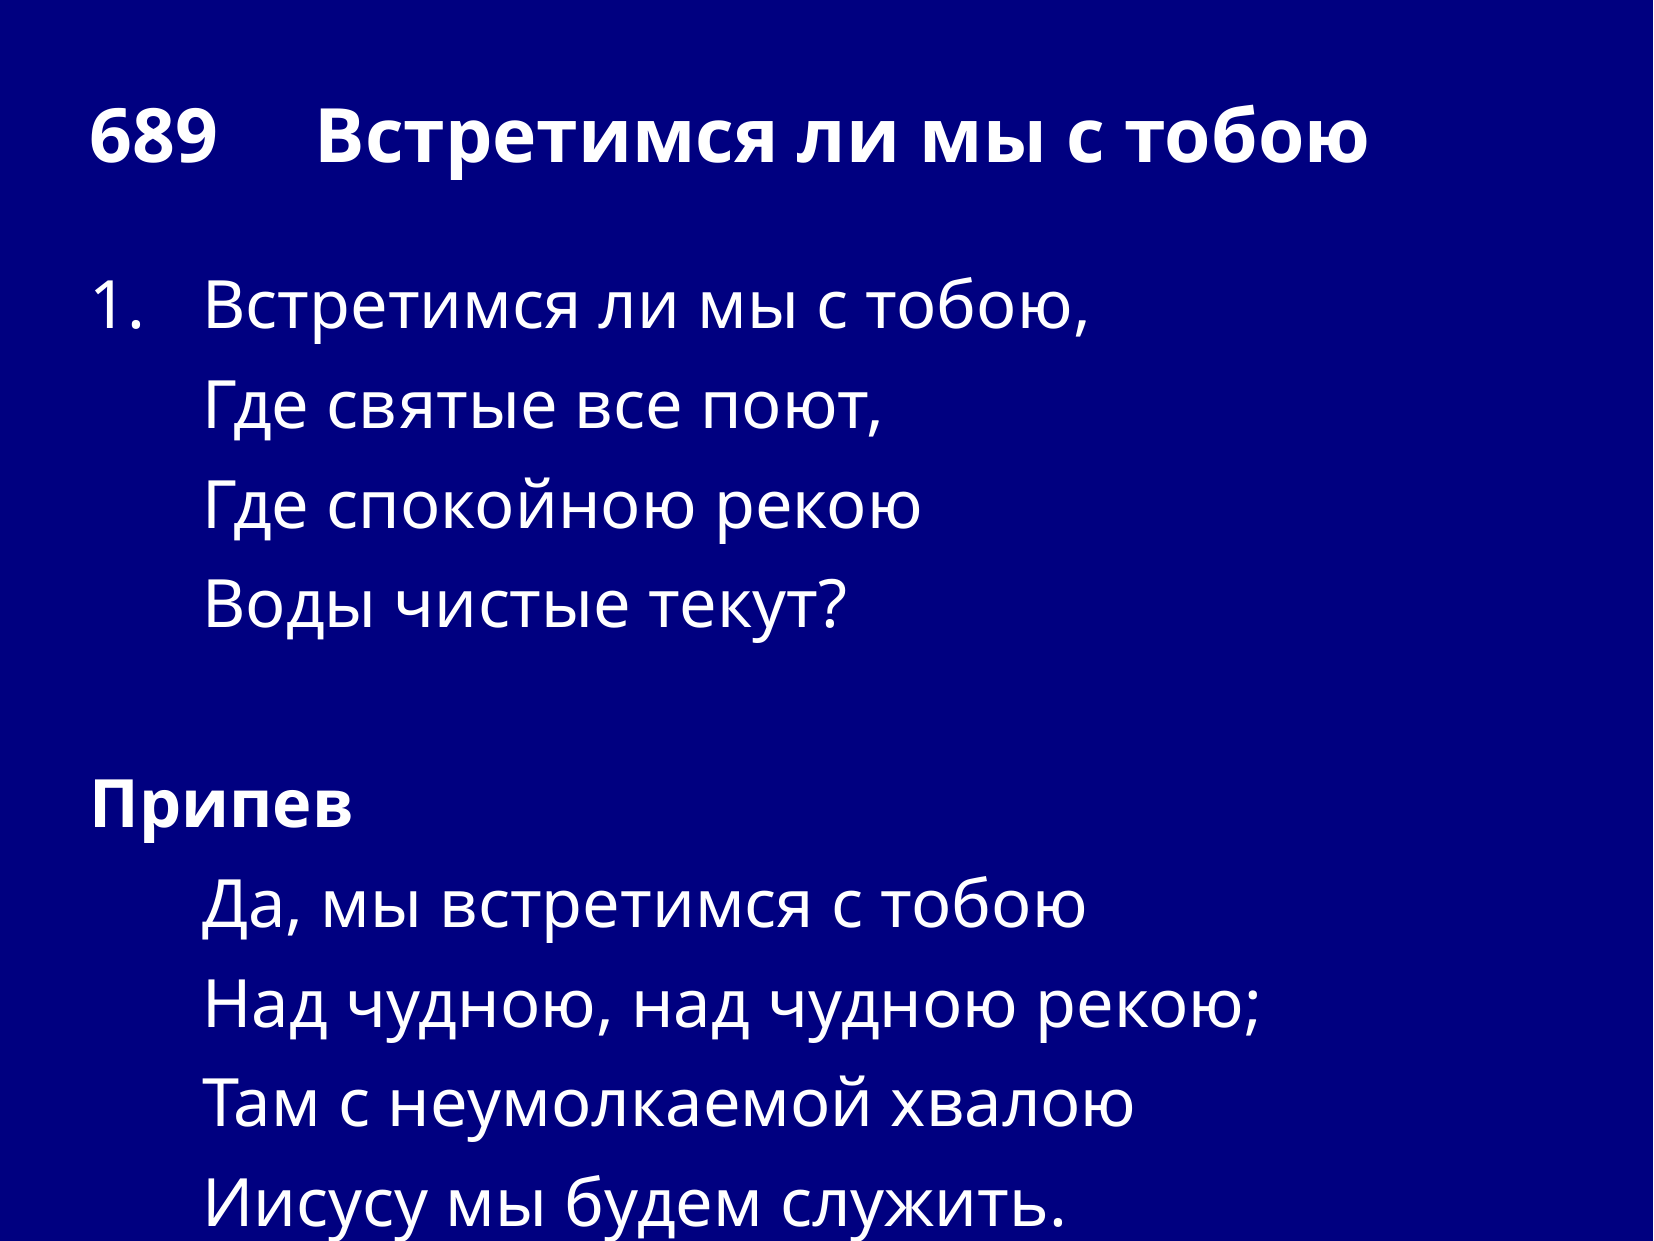

689	Встретимся ли мы с тобою
1.	Встретимся ли мы с тобою,
	Где святые все поют,
	Где спокойною рекою
	Воды чистые текут?
Припев
	Да, мы встретимся с тобою
	Над чудною, над чудною рекою;
	Там с неумолкаемой хвалою
	Иисусу мы будем служить.